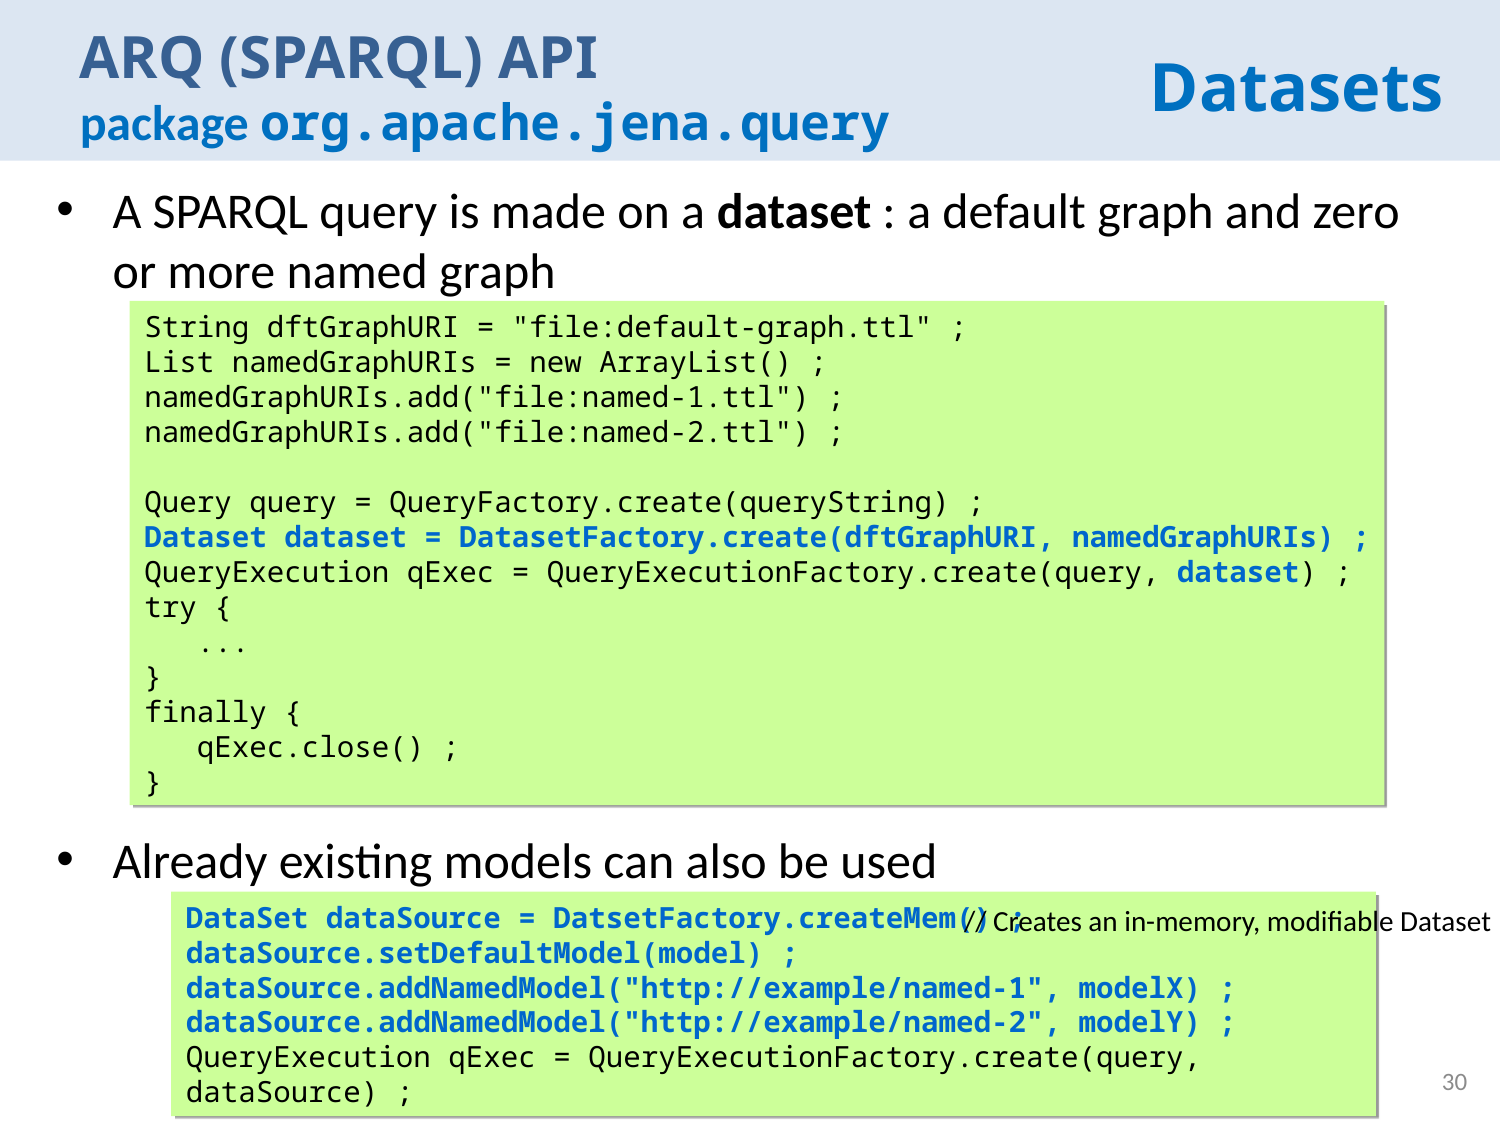

ARQ (SPARQL) API
package org.apache.jena.query
Datasets
# A SPARQL query is made on a dataset : a default graph and zero or more named graph
String dftGraphURI = "file:default-graph.ttl" ;
List namedGraphURIs = new ArrayList() ;
namedGraphURIs.add("file:named-1.ttl") ;
namedGraphURIs.add("file:named-2.ttl") ;
Query query = QueryFactory.create(queryString) ;
Dataset dataset = DatasetFactory.create(dftGraphURI, namedGraphURIs) ;
QueryExecution qExec = QueryExecutionFactory.create(query, dataset) ;
try {
 ...
}
finally {
 qExec.close() ;
}
Already existing models can also be used
DataSet dataSource = DatsetFactory.createMem() ;
dataSource.setDefaultModel(model) ;
dataSource.addNamedModel("http://example/named-1", modelX) ;
dataSource.addNamedModel("http://example/named-2", modelY) ;
QueryExecution qExec = QueryExecutionFactory.create(query, dataSource) ;
// Creates an in-memory, modifiable Dataset